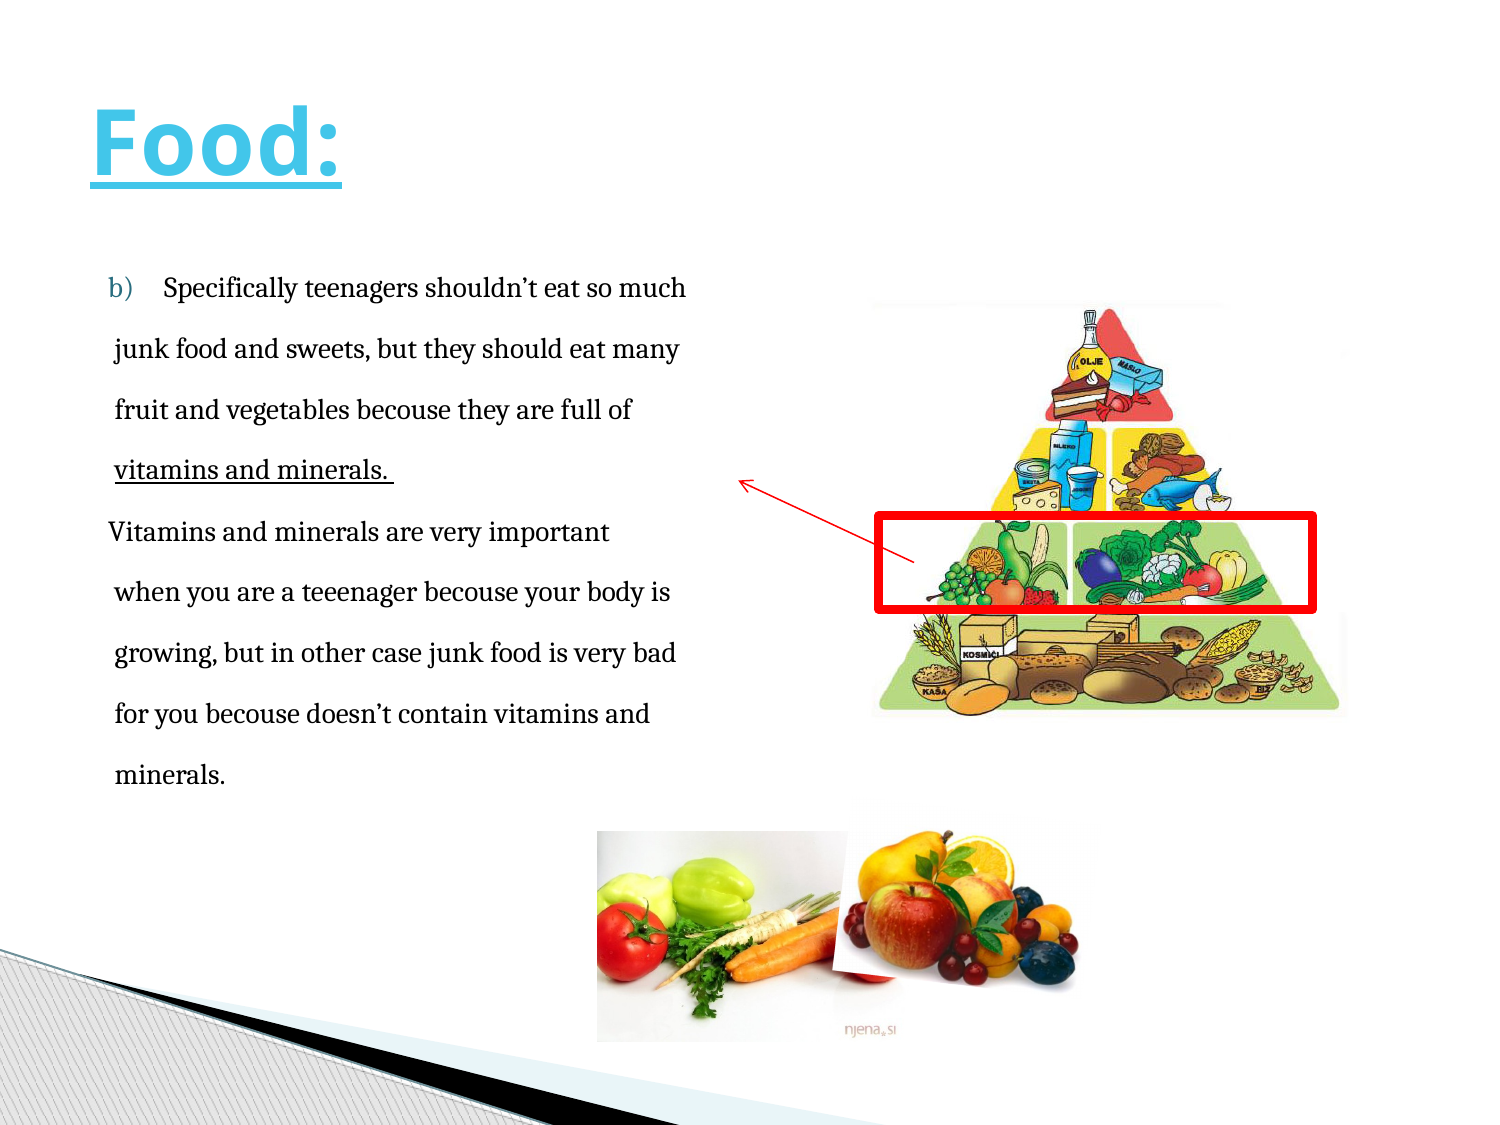

Food:
# Specifically teenagers shouldn’t eat so much
 junk food and sweets, but they should eat many
 fruit and vegetables becouse they are full of
 vitamins and minerals.
Vitamins and minerals are very important
 when you are a teeenager becouse your body is
 growing, but in other case junk food is very bad
 for you becouse doesn’t contain vitamins and
 minerals.